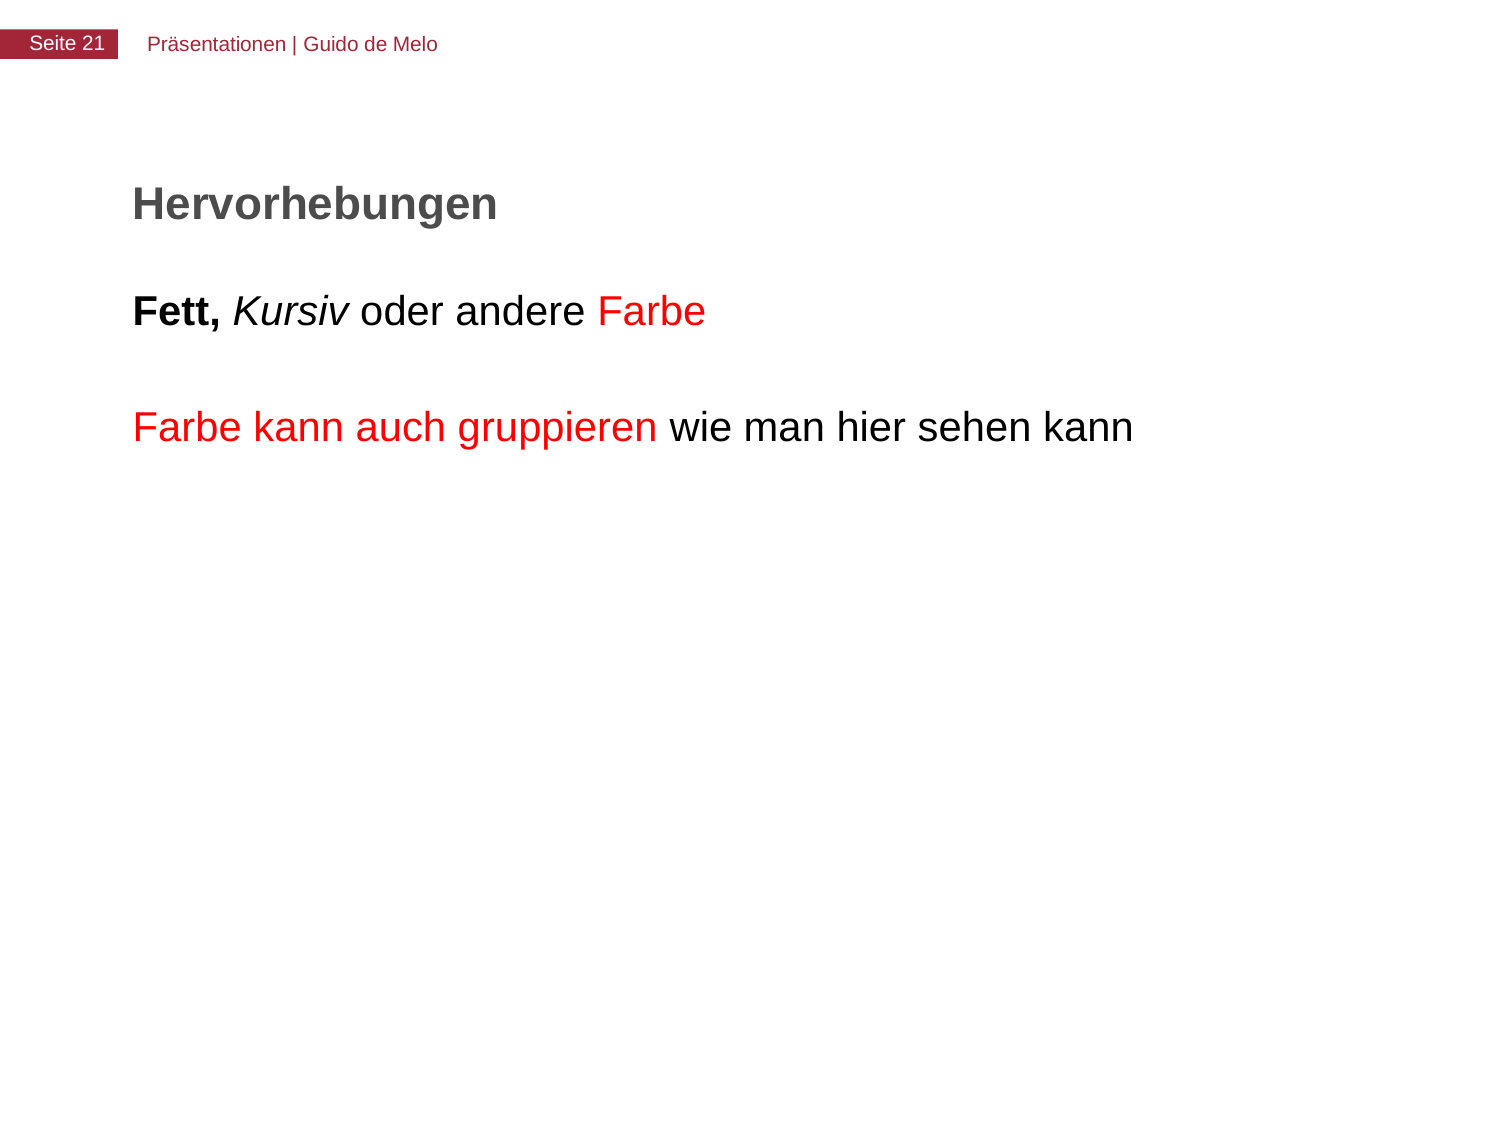

# Hervorhebungen
Fett, Kursiv oder andere Farbe
Farbe kann auch gruppieren wie man hier sehen kann